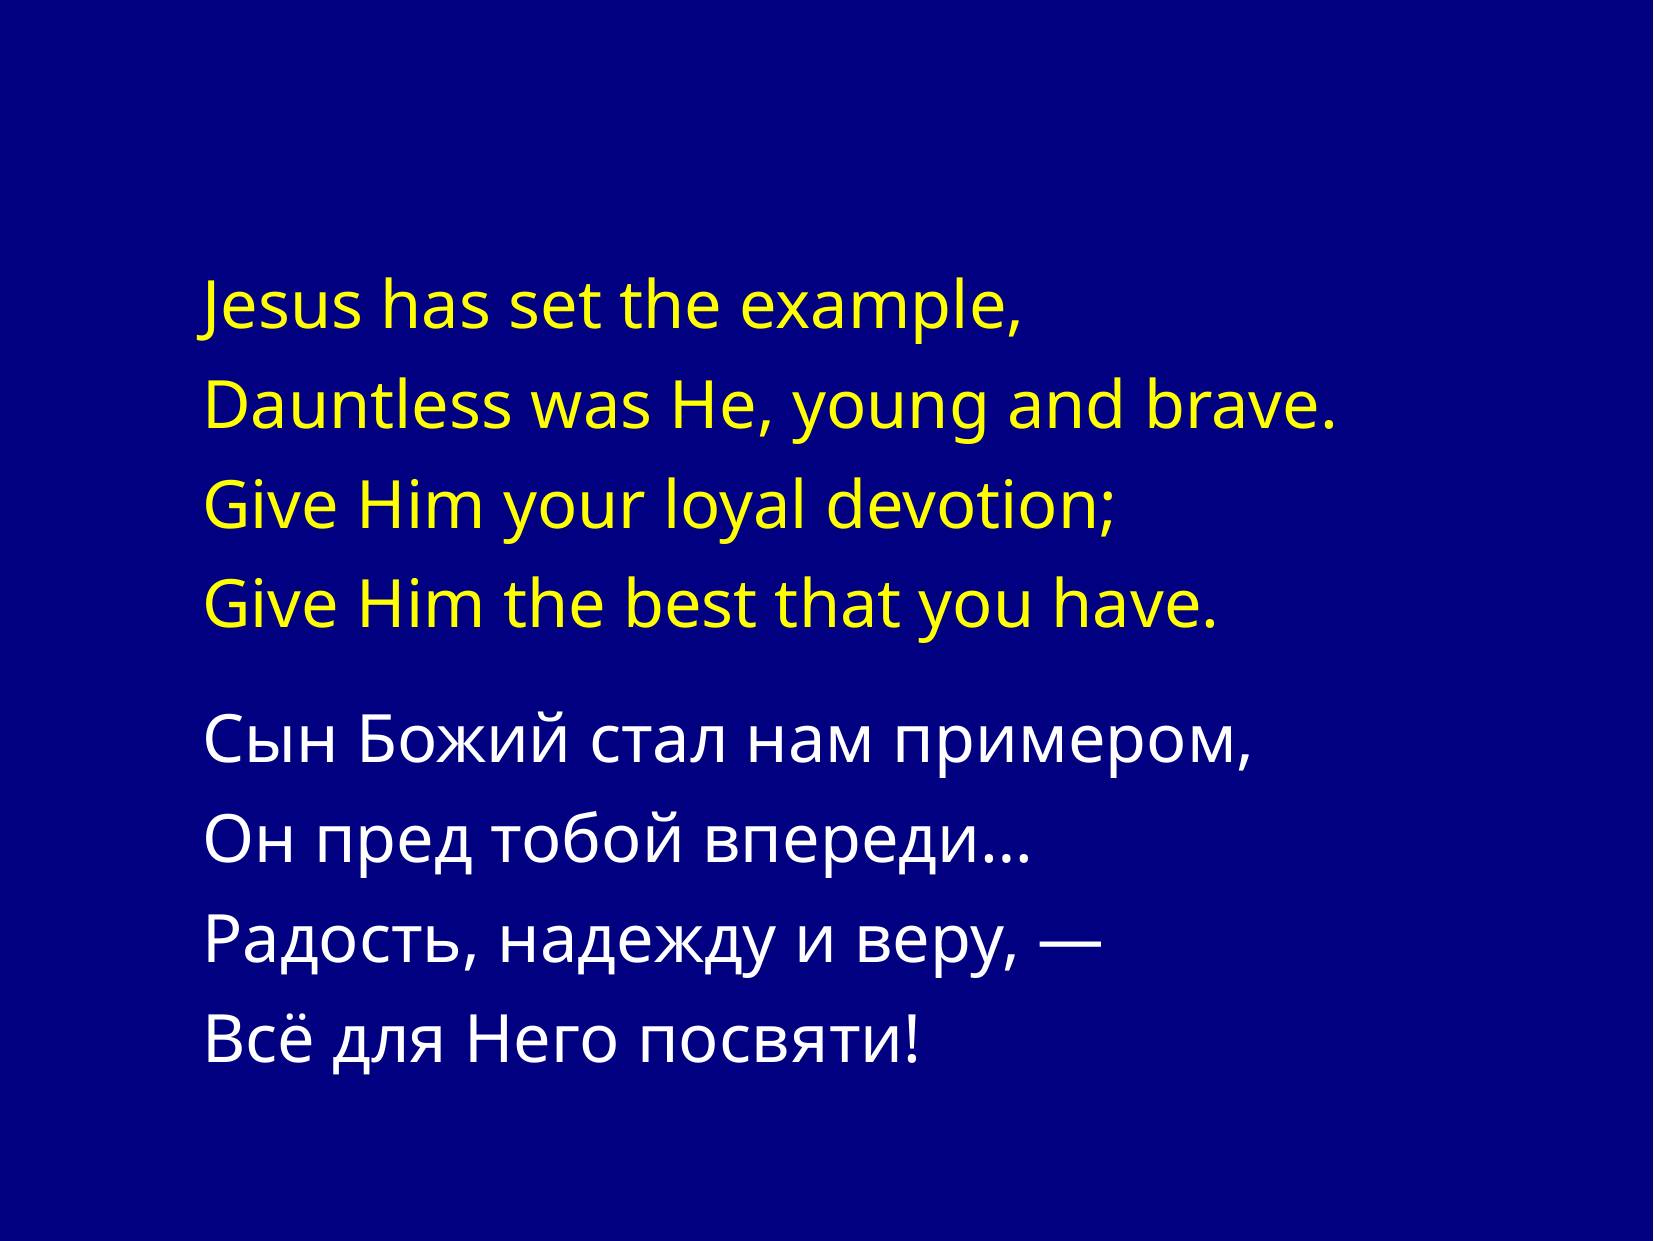

Jesus has set the example,
	Dauntless was He, young and brave.
	Give Him your loyal devotion;
	Give Him the best that you have.
	Сын Божий стал нам примером,
	Он пред тобой впереди…
	Радость, надежду и веру, —
	Всё для Него посвяти!